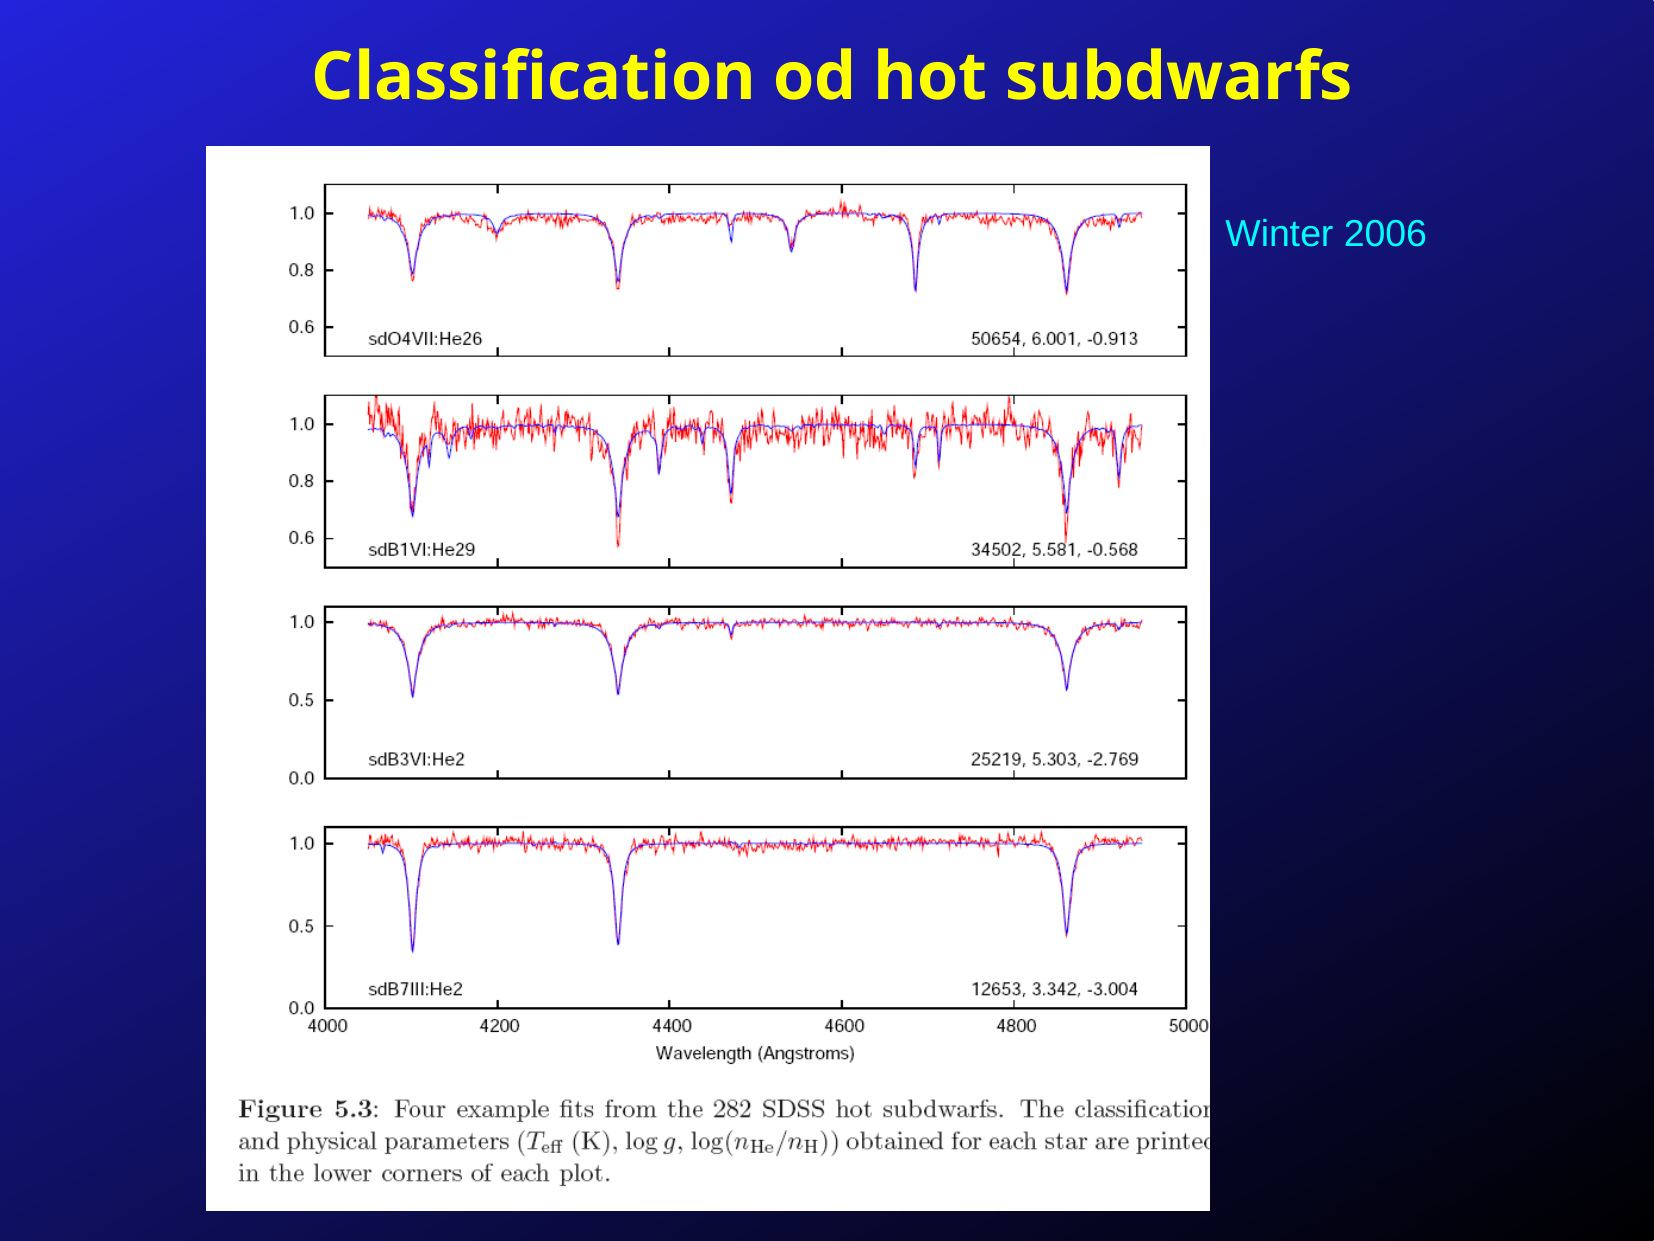

# Classification od hot subdwarfs
Winter 2006